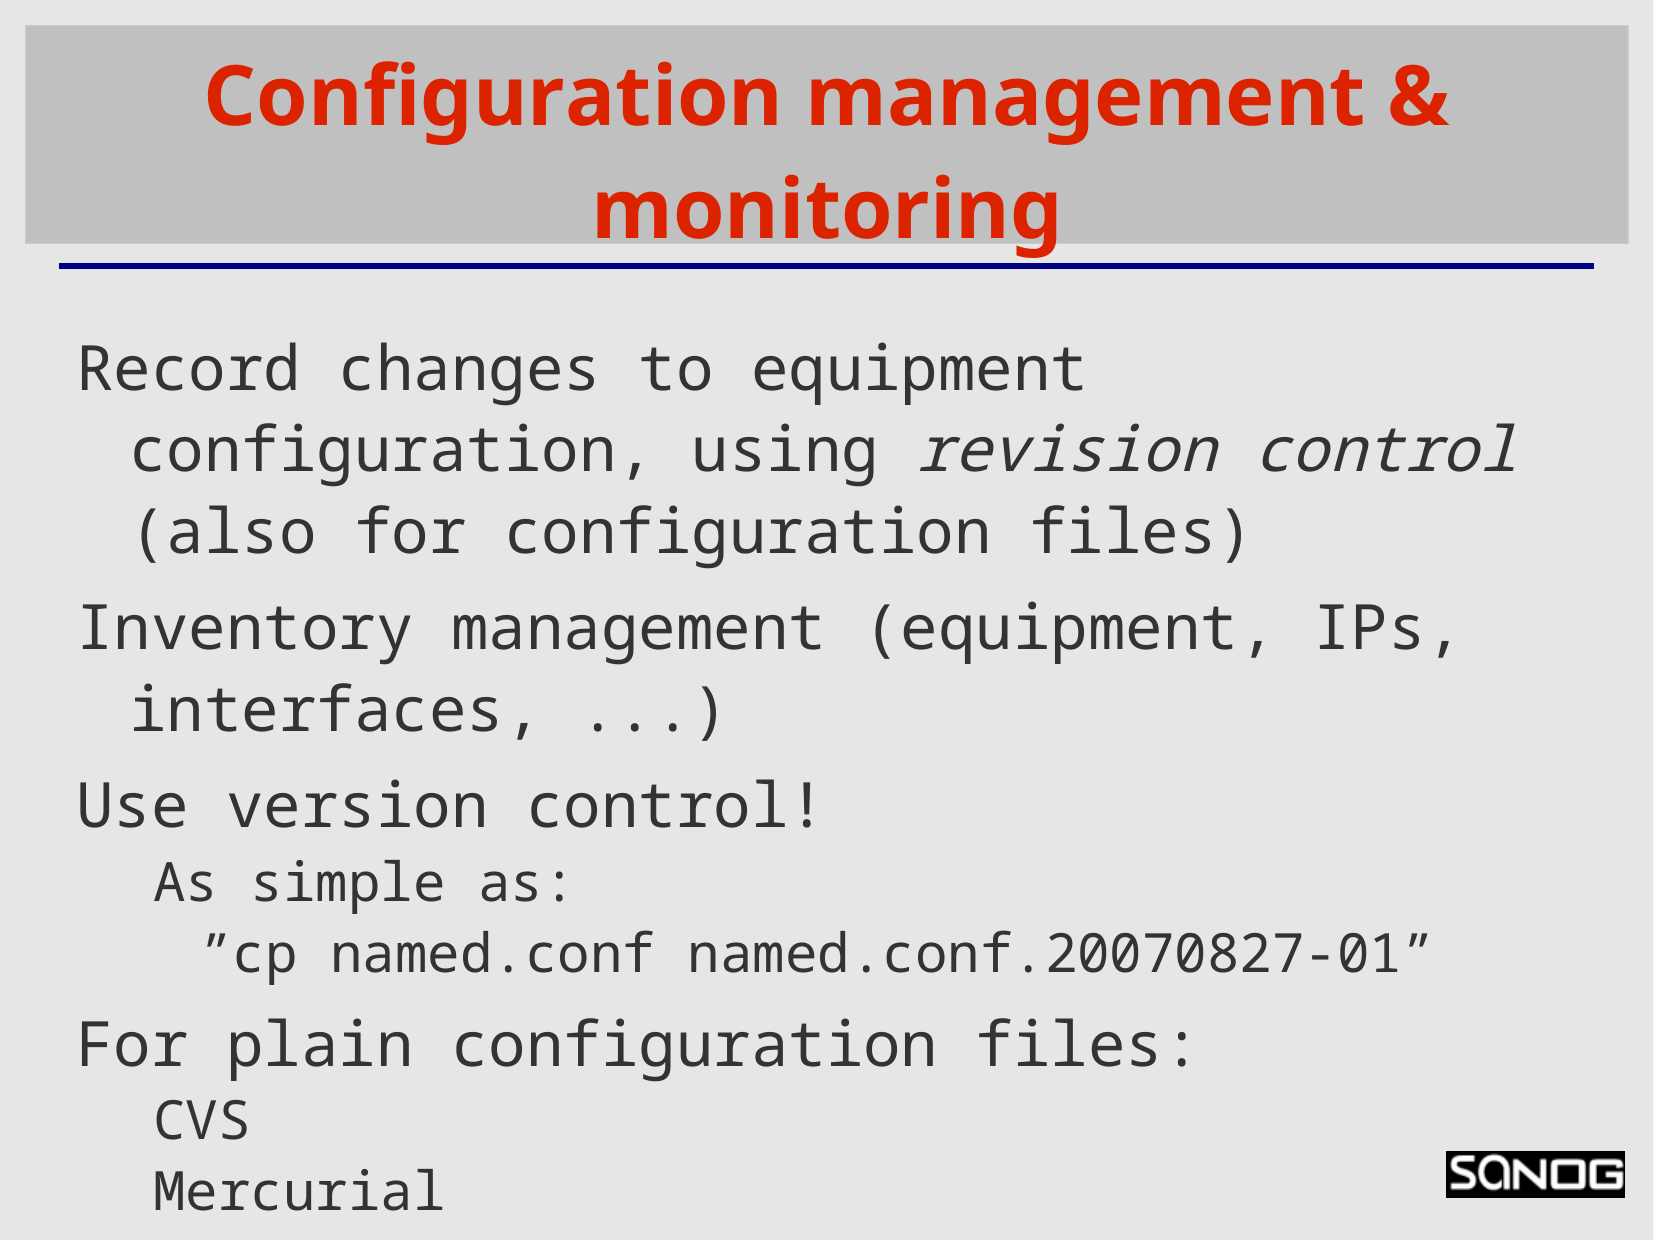

# Configuration management & monitoring
Record changes to equipment configuration, using revision control (also for configuration files)
Inventory management (equipment, IPs, interfaces, ...)
Use version control!
As simple as:
”cp named.conf named.conf.20070827-01”
For plain configuration files:
CVS
Mercurial